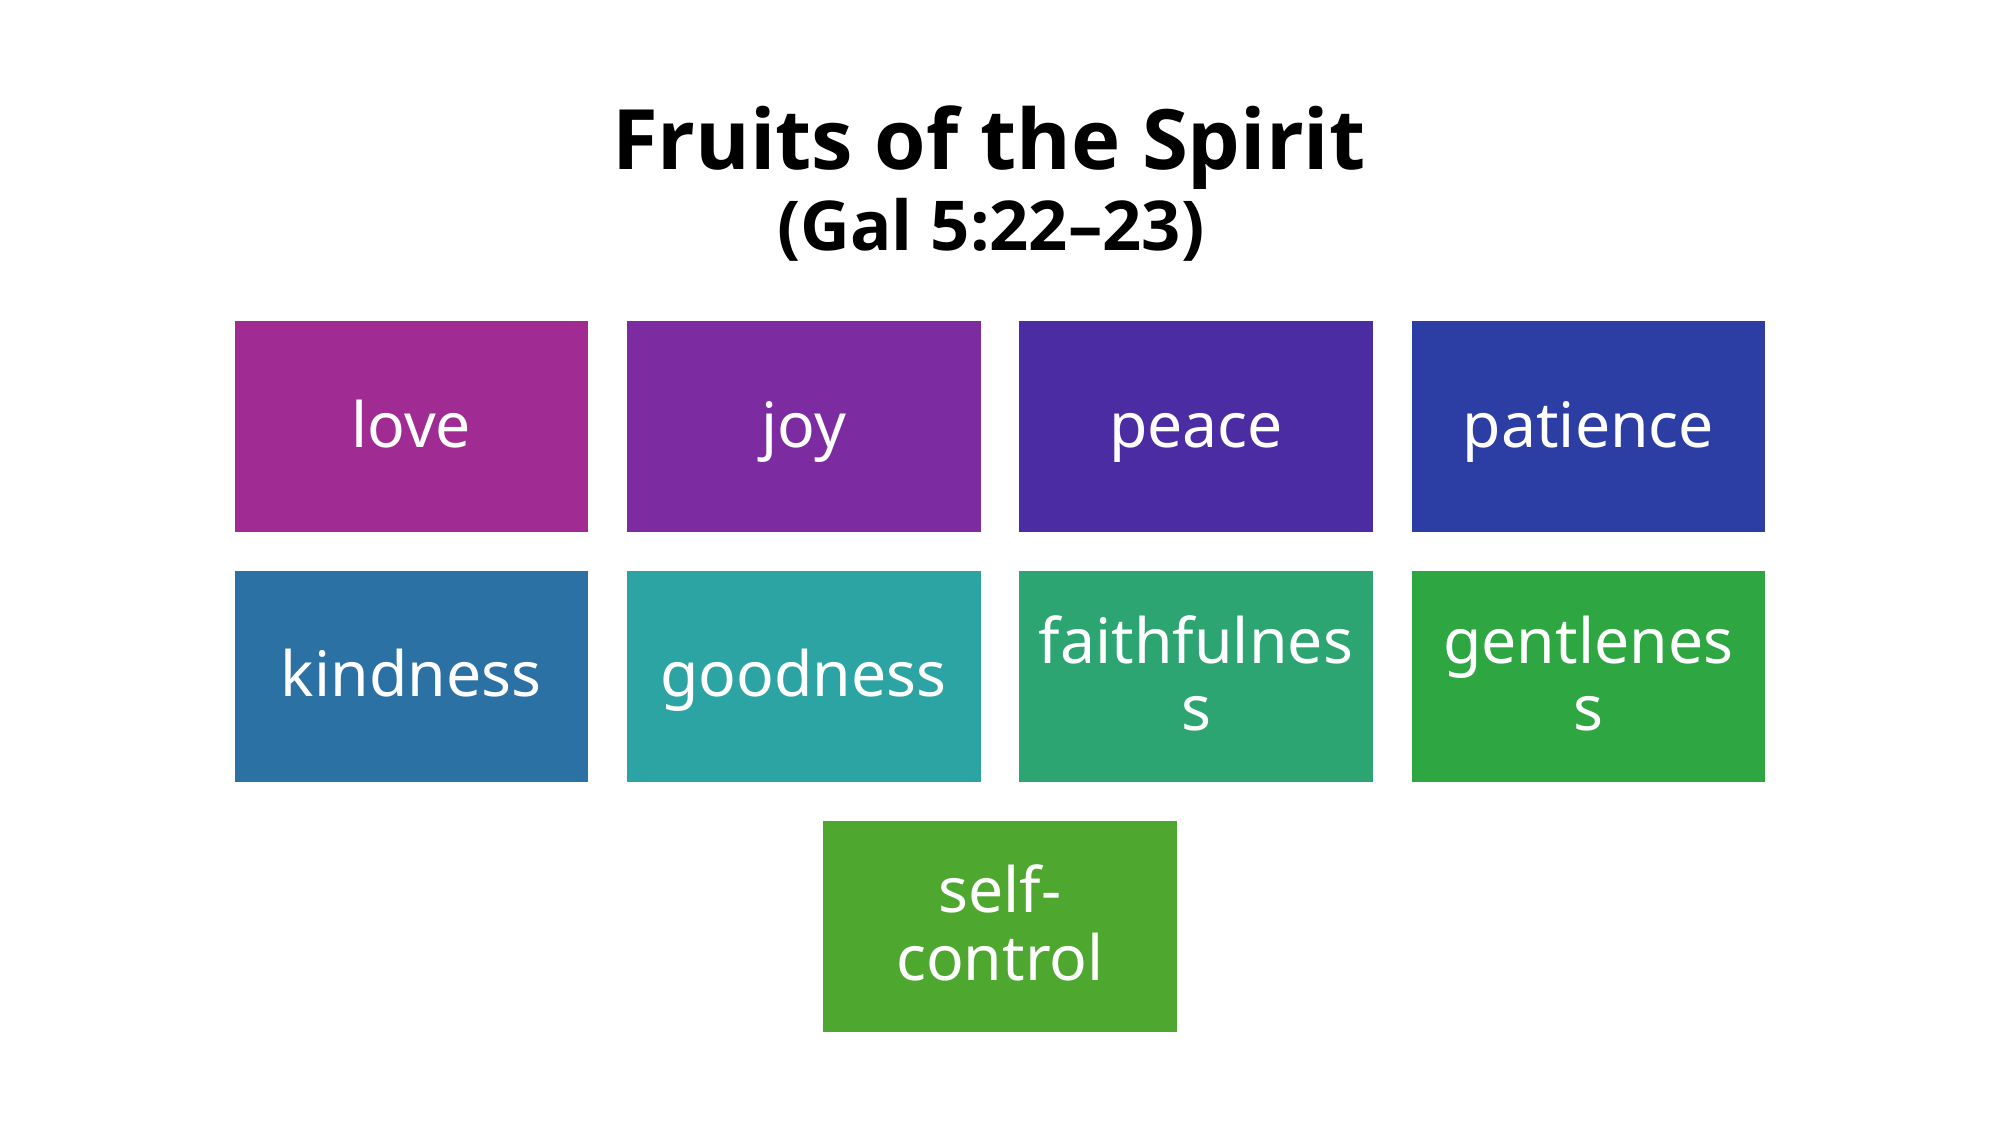

Fruits of the Spirit
(Gal 5:22–23)
love
joy
peace
patience
kindness
goodness
faithfulness
gentleness
self-control